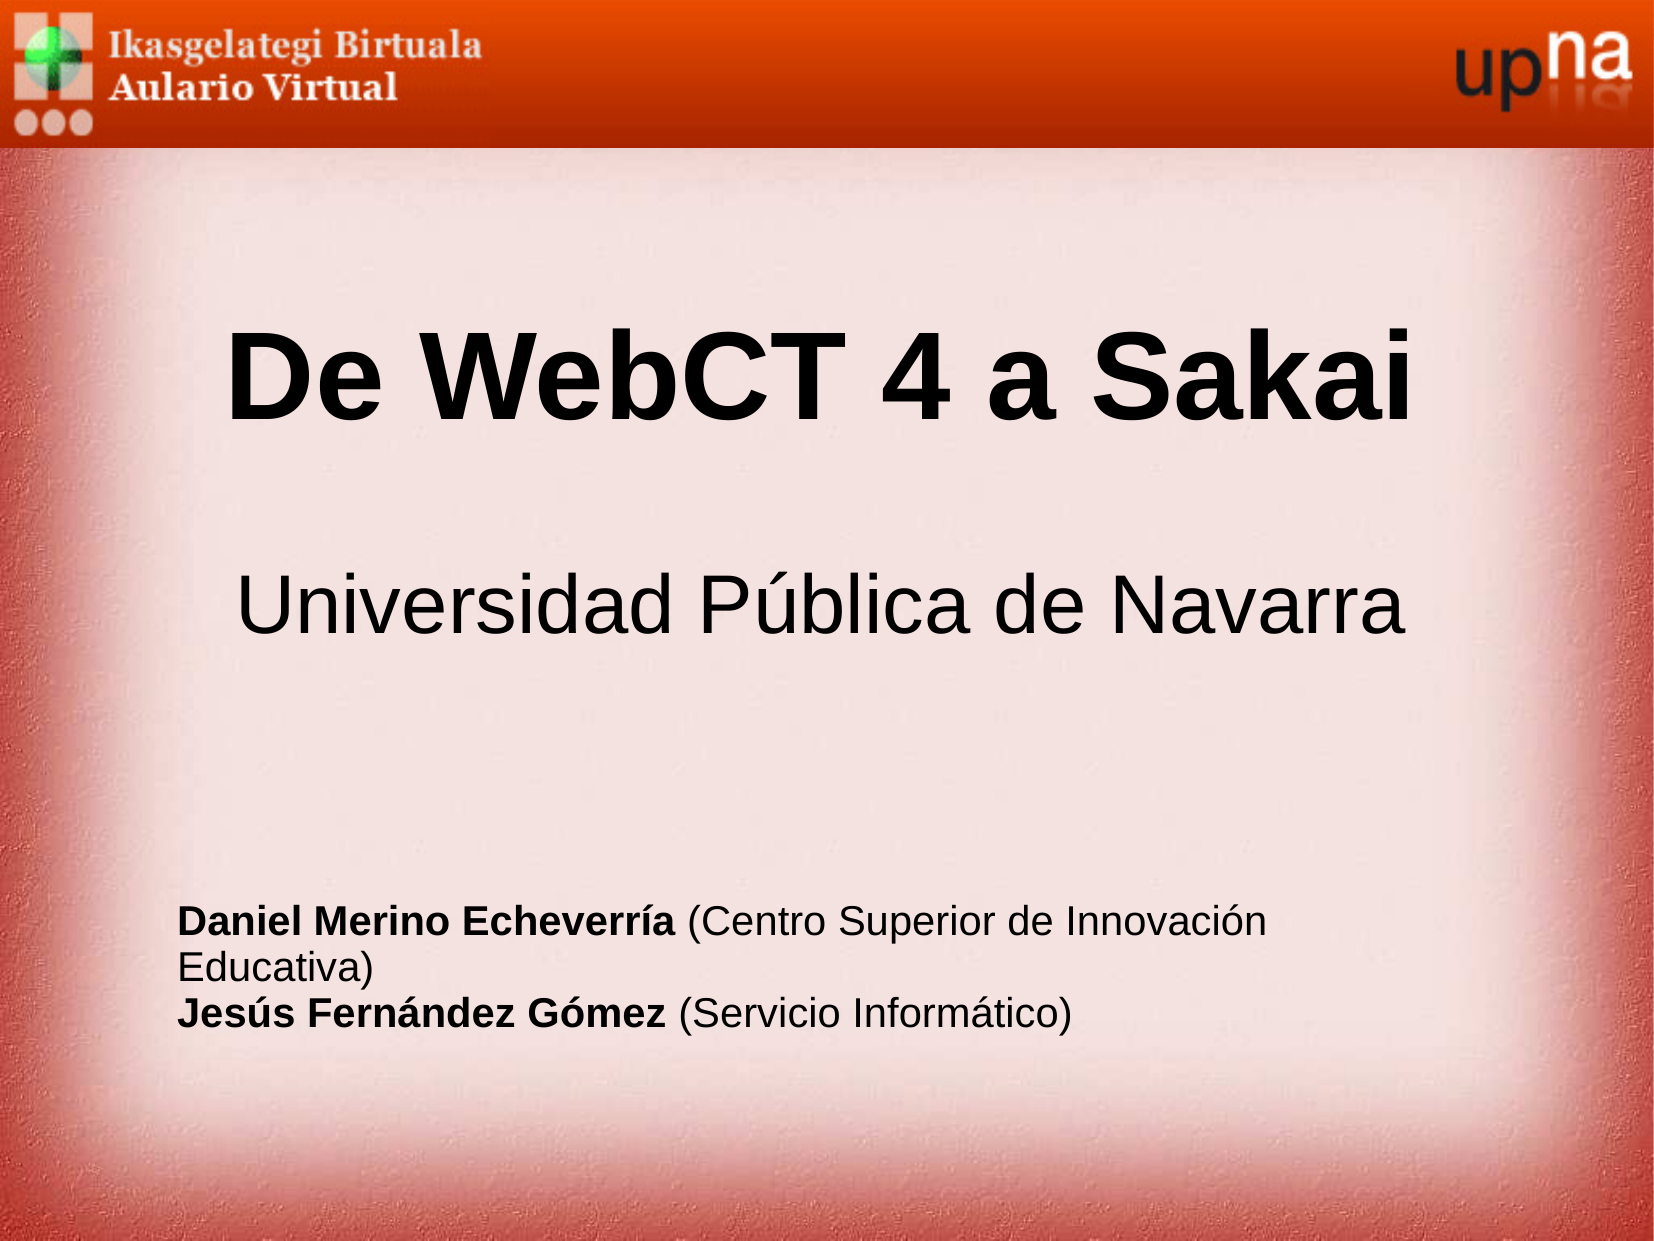

# De WebCT 4 a Sakai Universidad Pública de Navarra
Daniel Merino Echeverría (Centro Superior de Innovación Educativa)
Jesús Fernández Gómez (Servicio Informático)